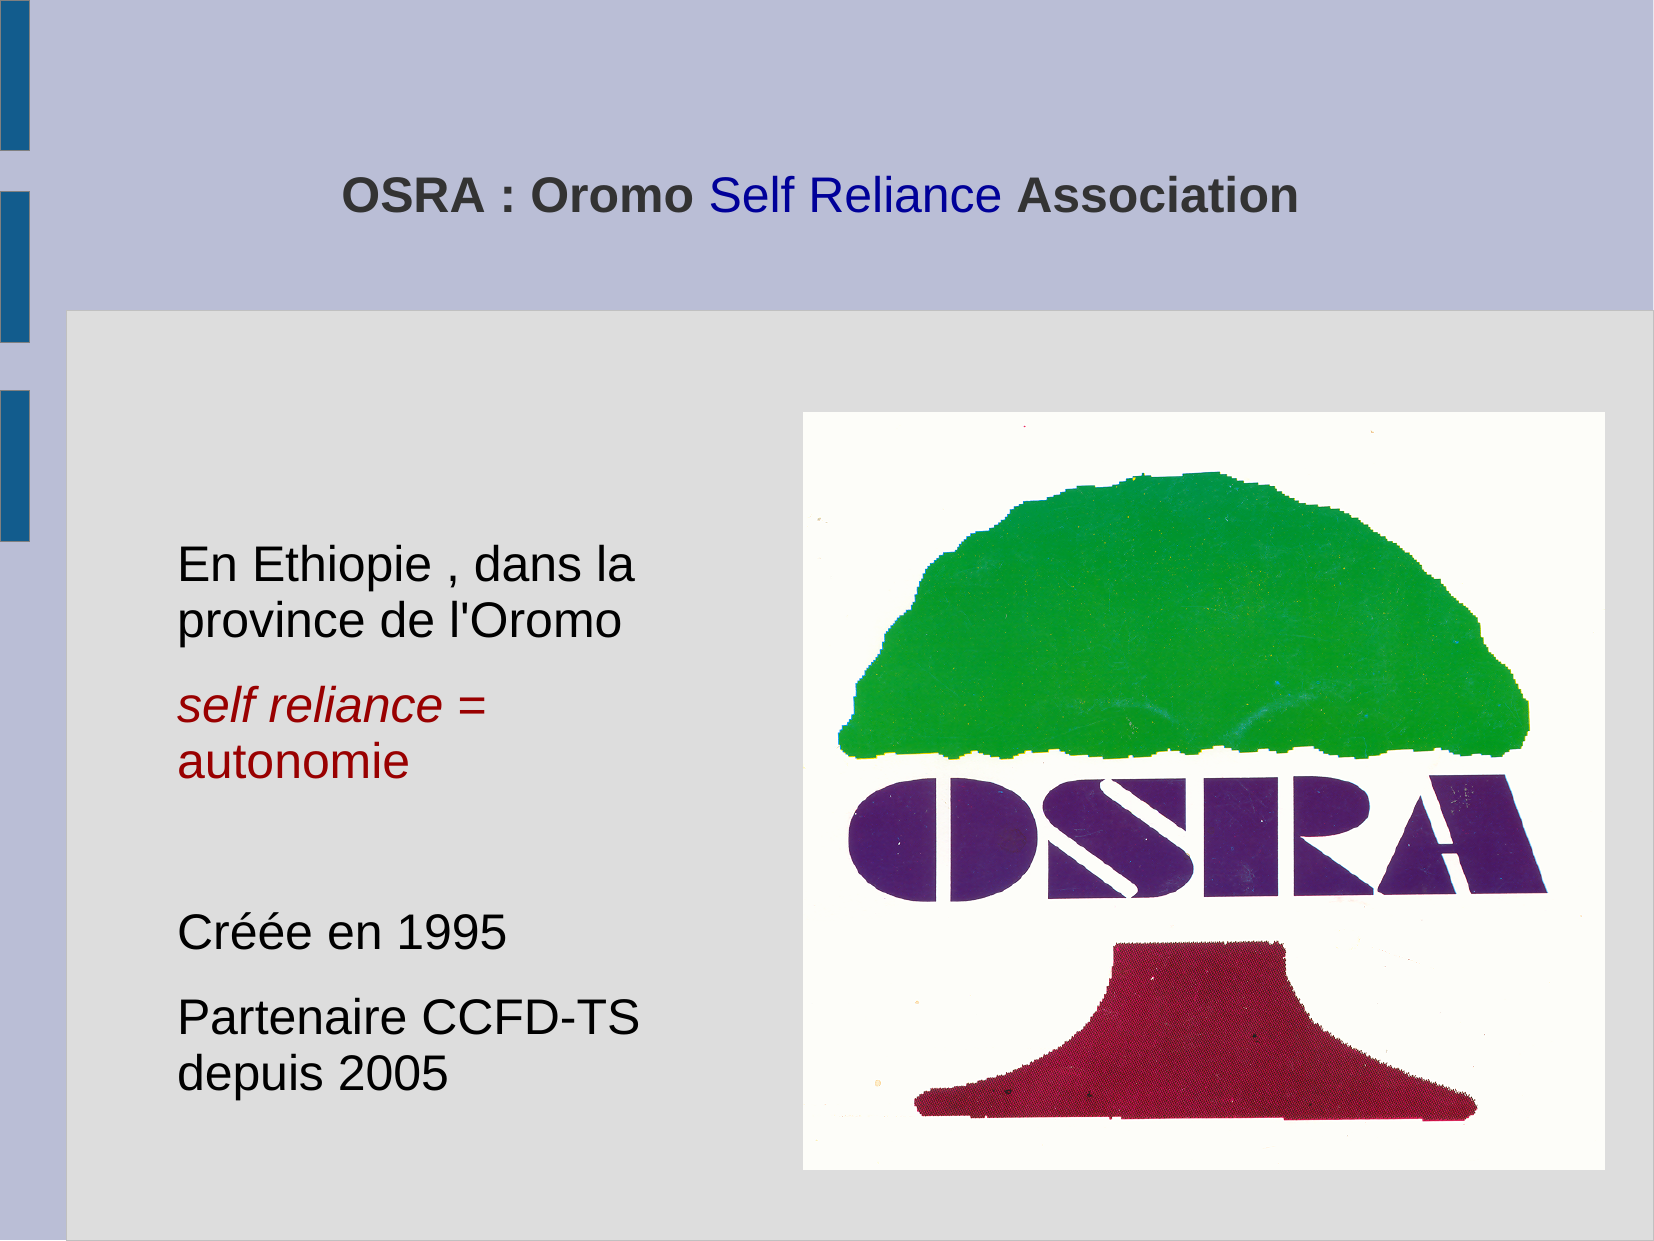

# OSRA : Oromo Self Reliance Association
En Ethiopie , dans la province de l'Oromo
self reliance = autonomie
Créée en 1995
Partenaire CCFD-TS depuis 2005